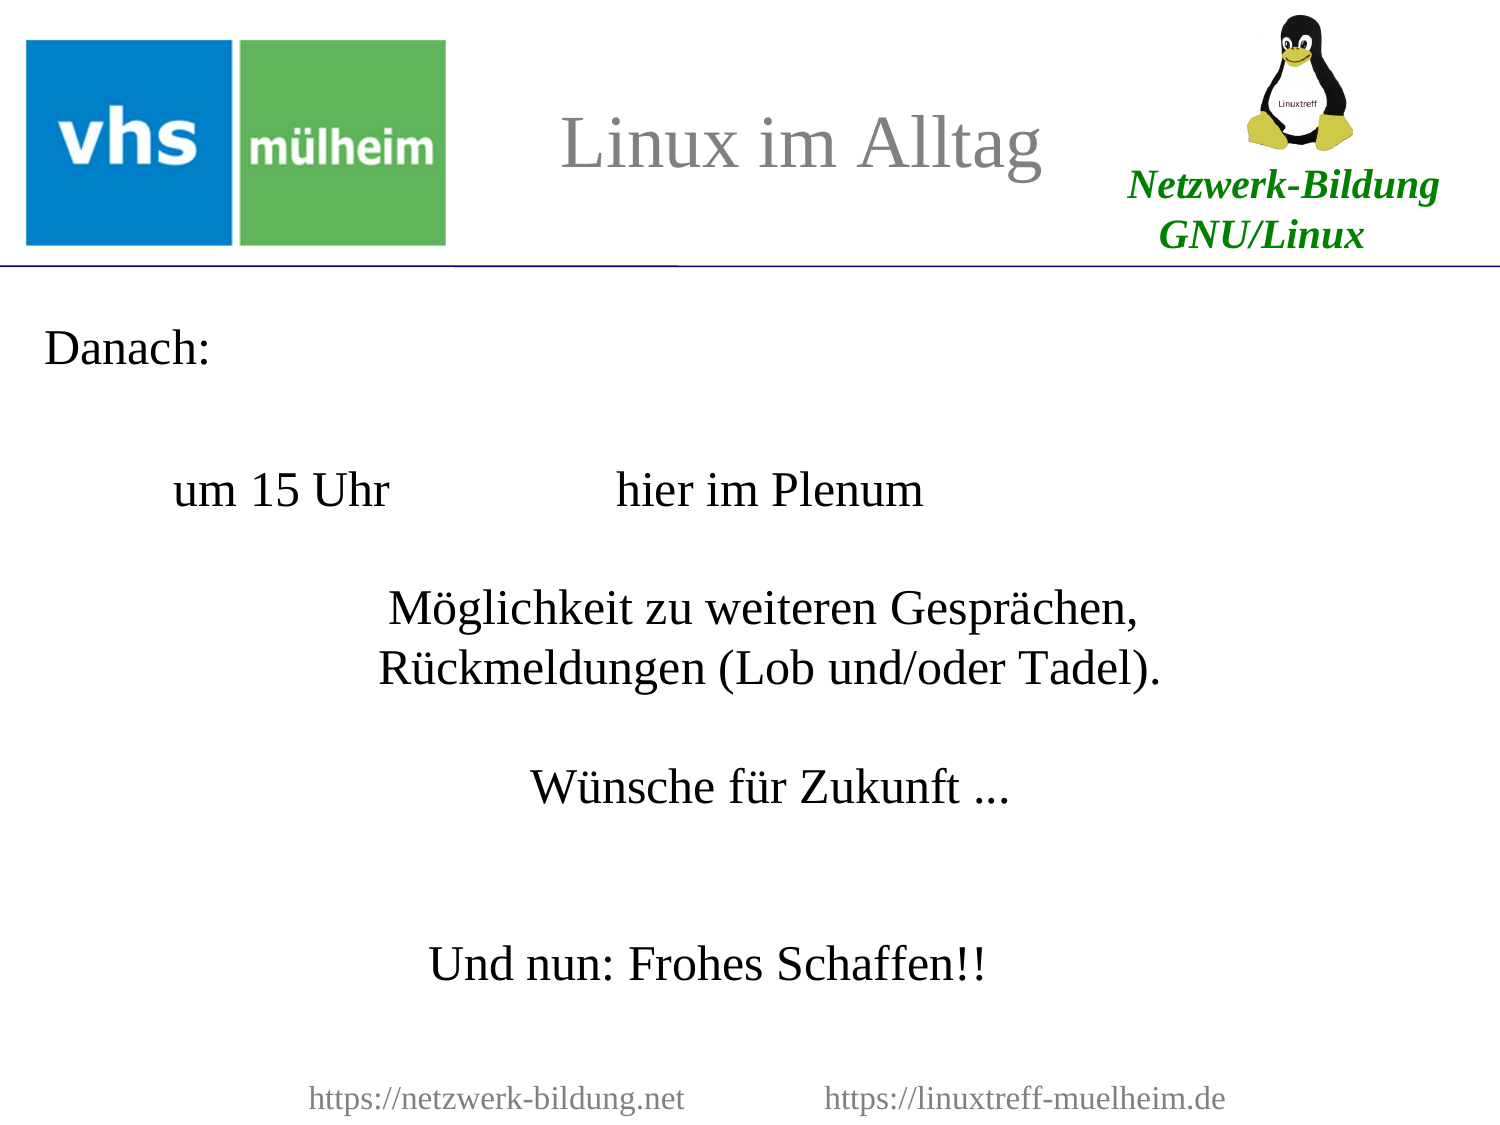

Linux im Alltag
Netzwerk-Bildung
 GNU/Linux
Danach:
um 15 Uhr				hier im Plenum
Möglichkeit zu weiteren Gesprächen,
Rückmeldungen (Lob und/oder Tadel).
Wünsche für Zukunft ...
Und nun: Frohes Schaffen!!
https://netzwerk-bildung.net		https://linuxtreff-muelheim.de